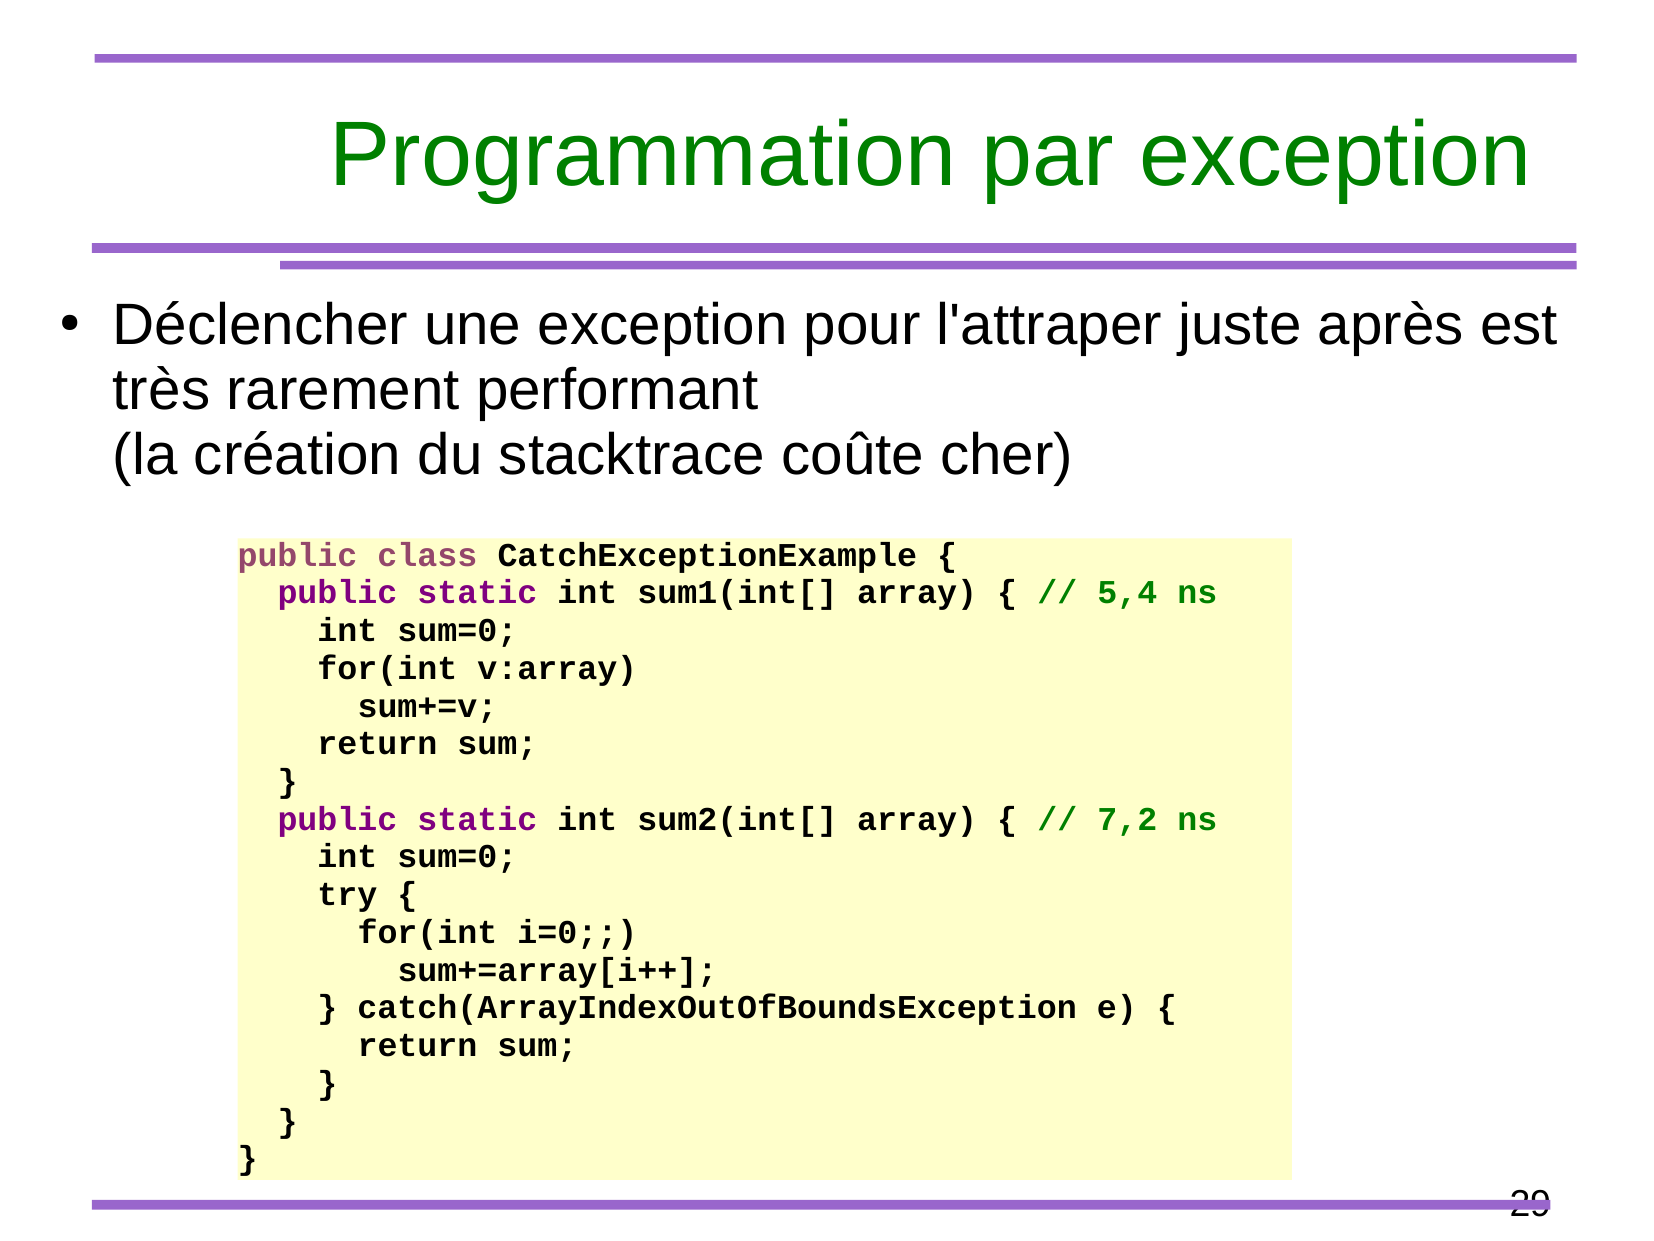

# Programmation par exception
Déclencher une exception pour l'attraper juste après est très rarement performant
(la création du stacktrace coûte cher)
public class CatchExceptionExample {
 public static int sum1(int[] array) { // 5,4 ns
 int sum=0;
 for(int v:array)
 sum+=v;
 return sum;
 }
 public static int sum2(int[] array) { // 7,2 ns
 int sum=0;
 try {
 for(int i=0;;)
 sum+=array[i++];
 } catch(ArrayIndexOutOfBoundsException e) {
 return sum;
 }
 }
}